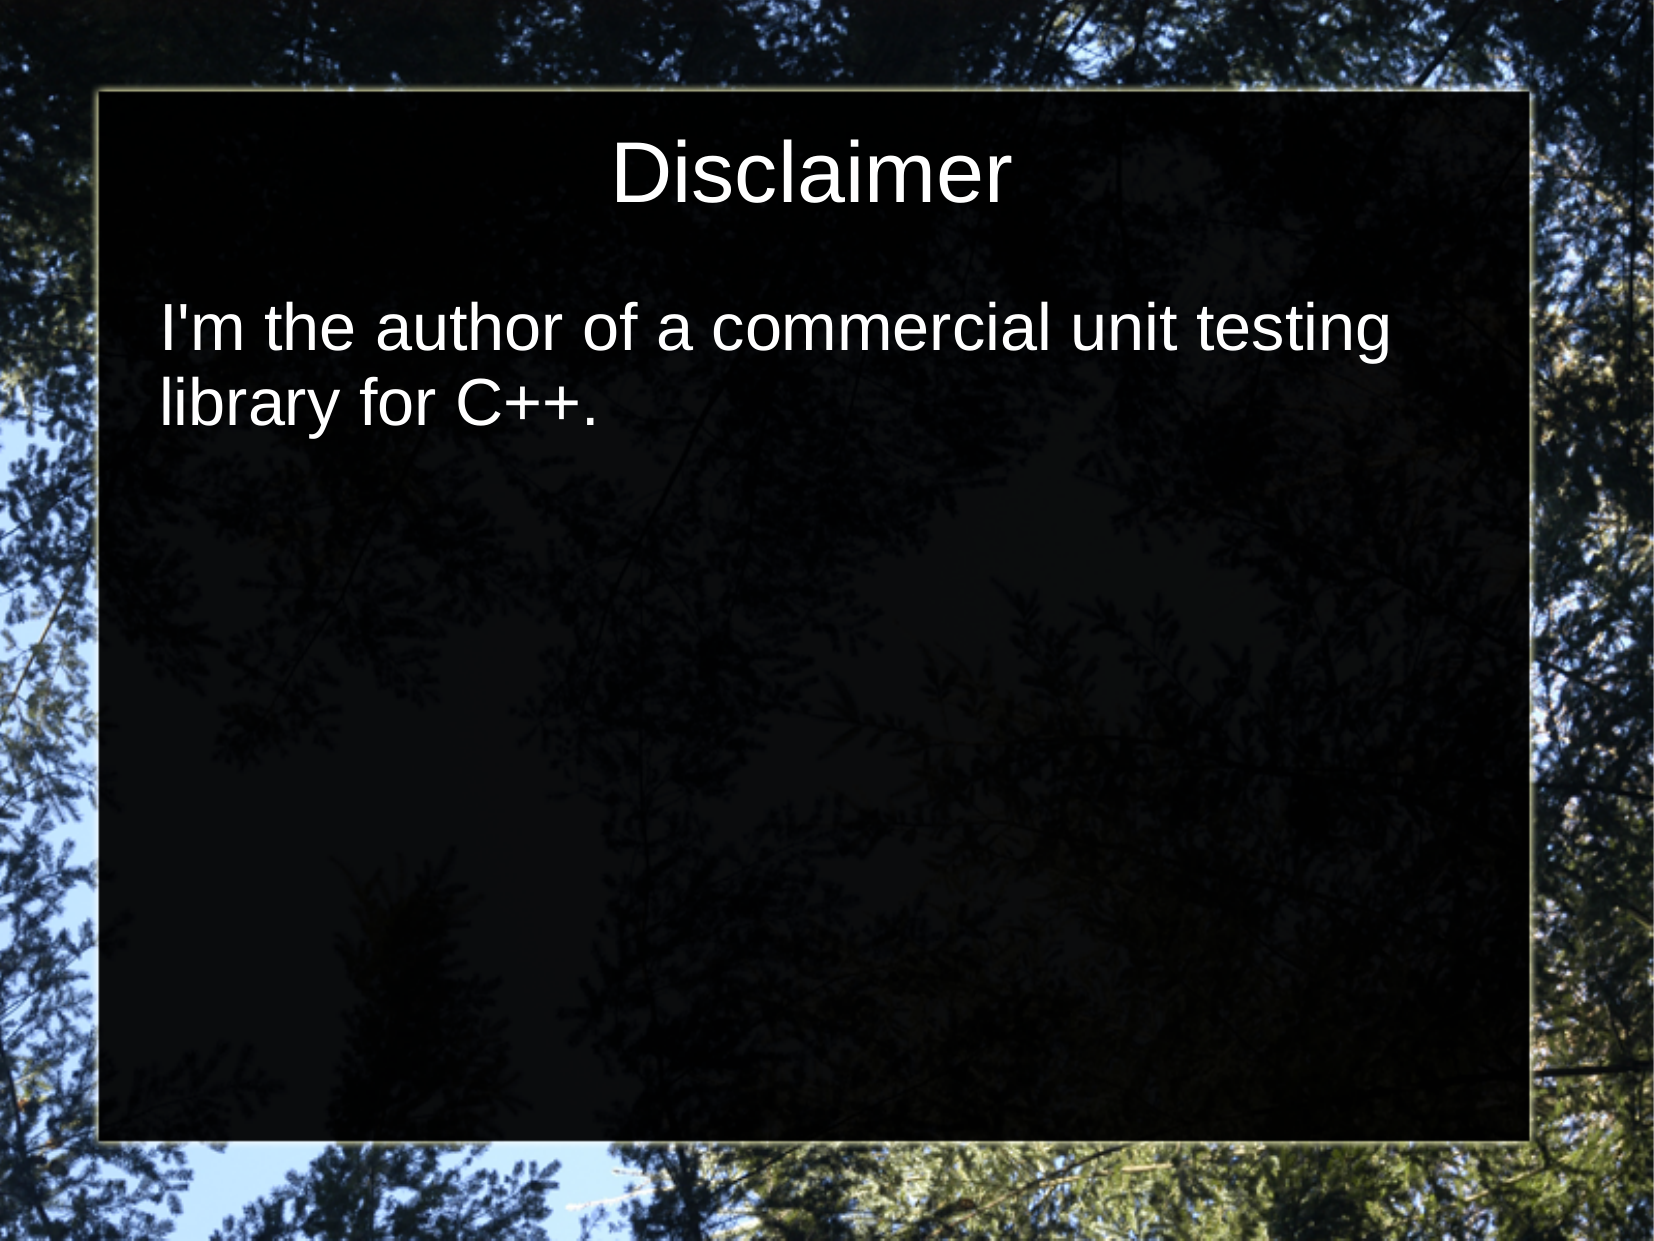

# Disclaimer
I'm the author of a commercial unit testing library for C++.